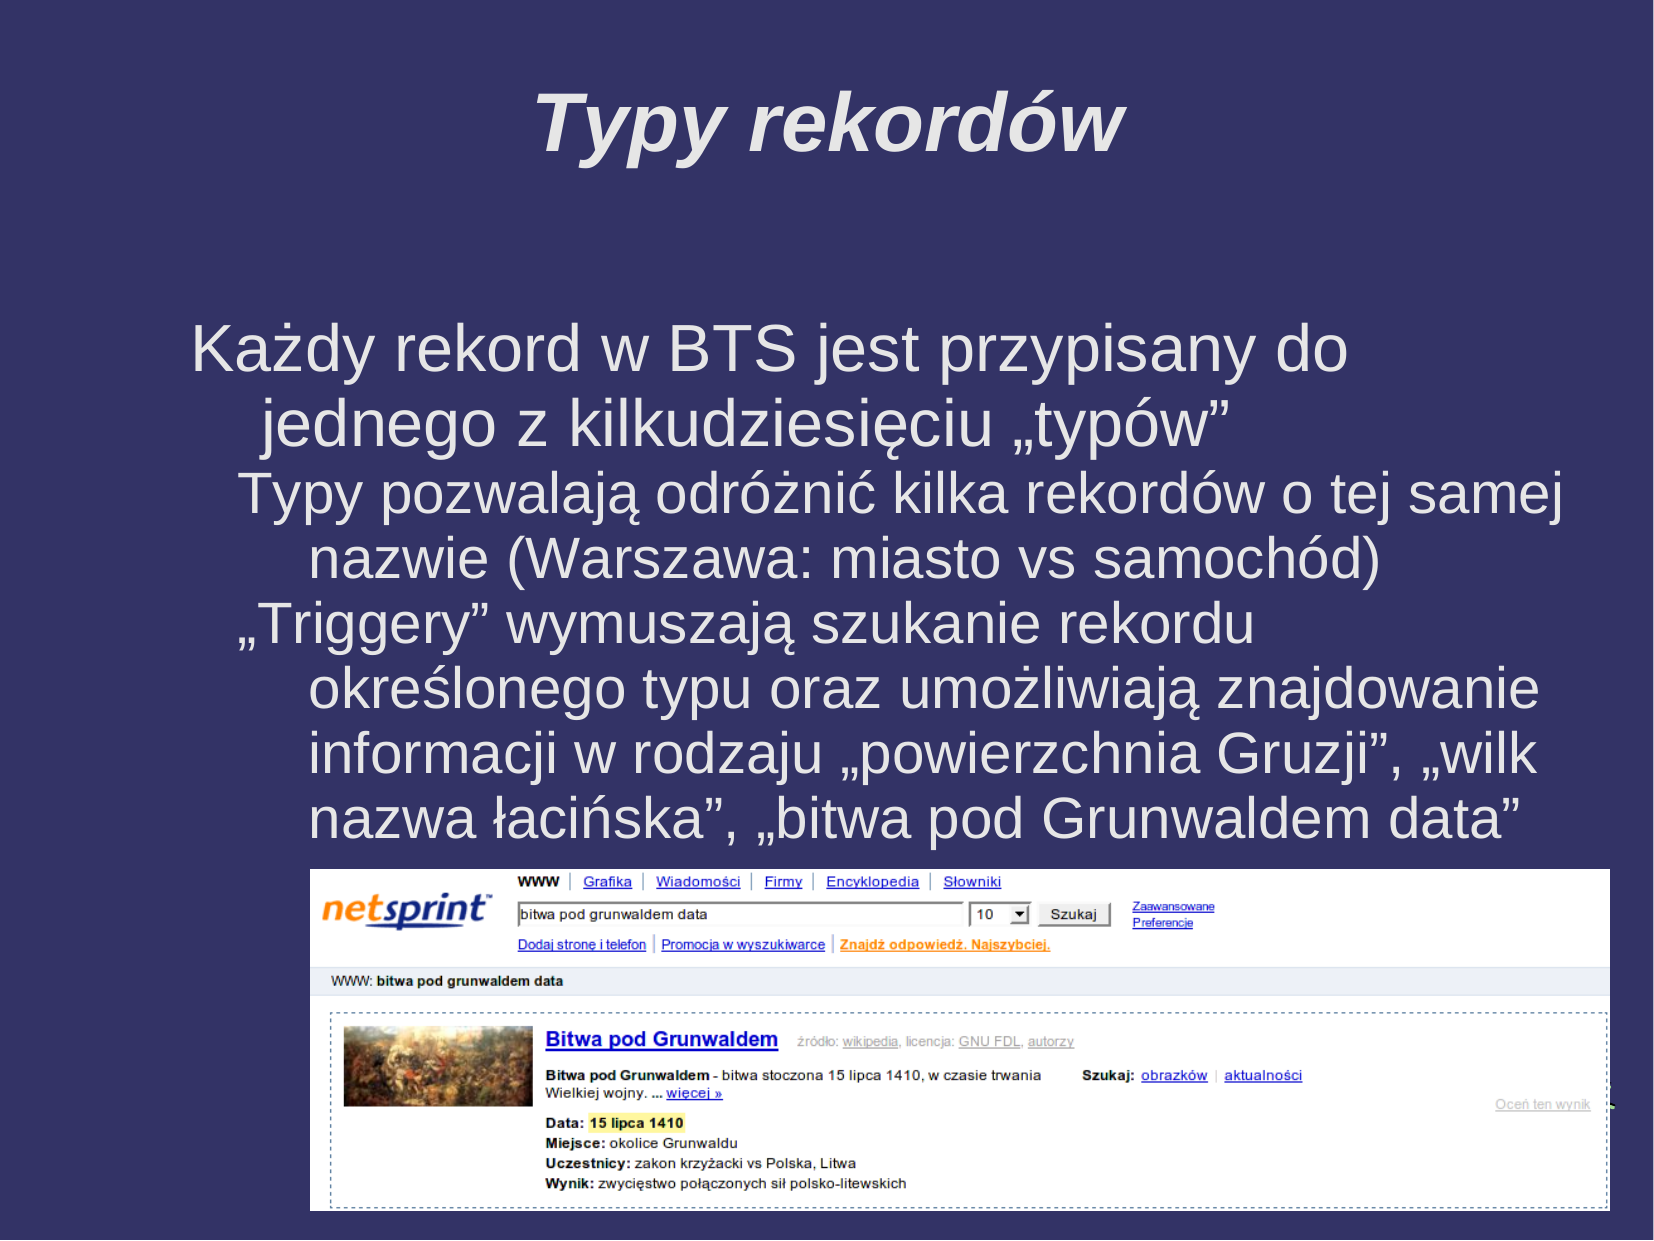

# Typy rekordów
Każdy rekord w BTS jest przypisany do jednego z kilkudziesięciu „typów”
Typy pozwalają odróżnić kilka rekordów o tej samej nazwie (Warszawa: miasto vs samochód)
„Triggery” wymuszają szukanie rekordu określonego typu oraz umożliwiają znajdowanie informacji w rodzaju „powierzchnia Gruzji”, „wilk nazwa łacińska”, „bitwa pod Grunwaldem data”